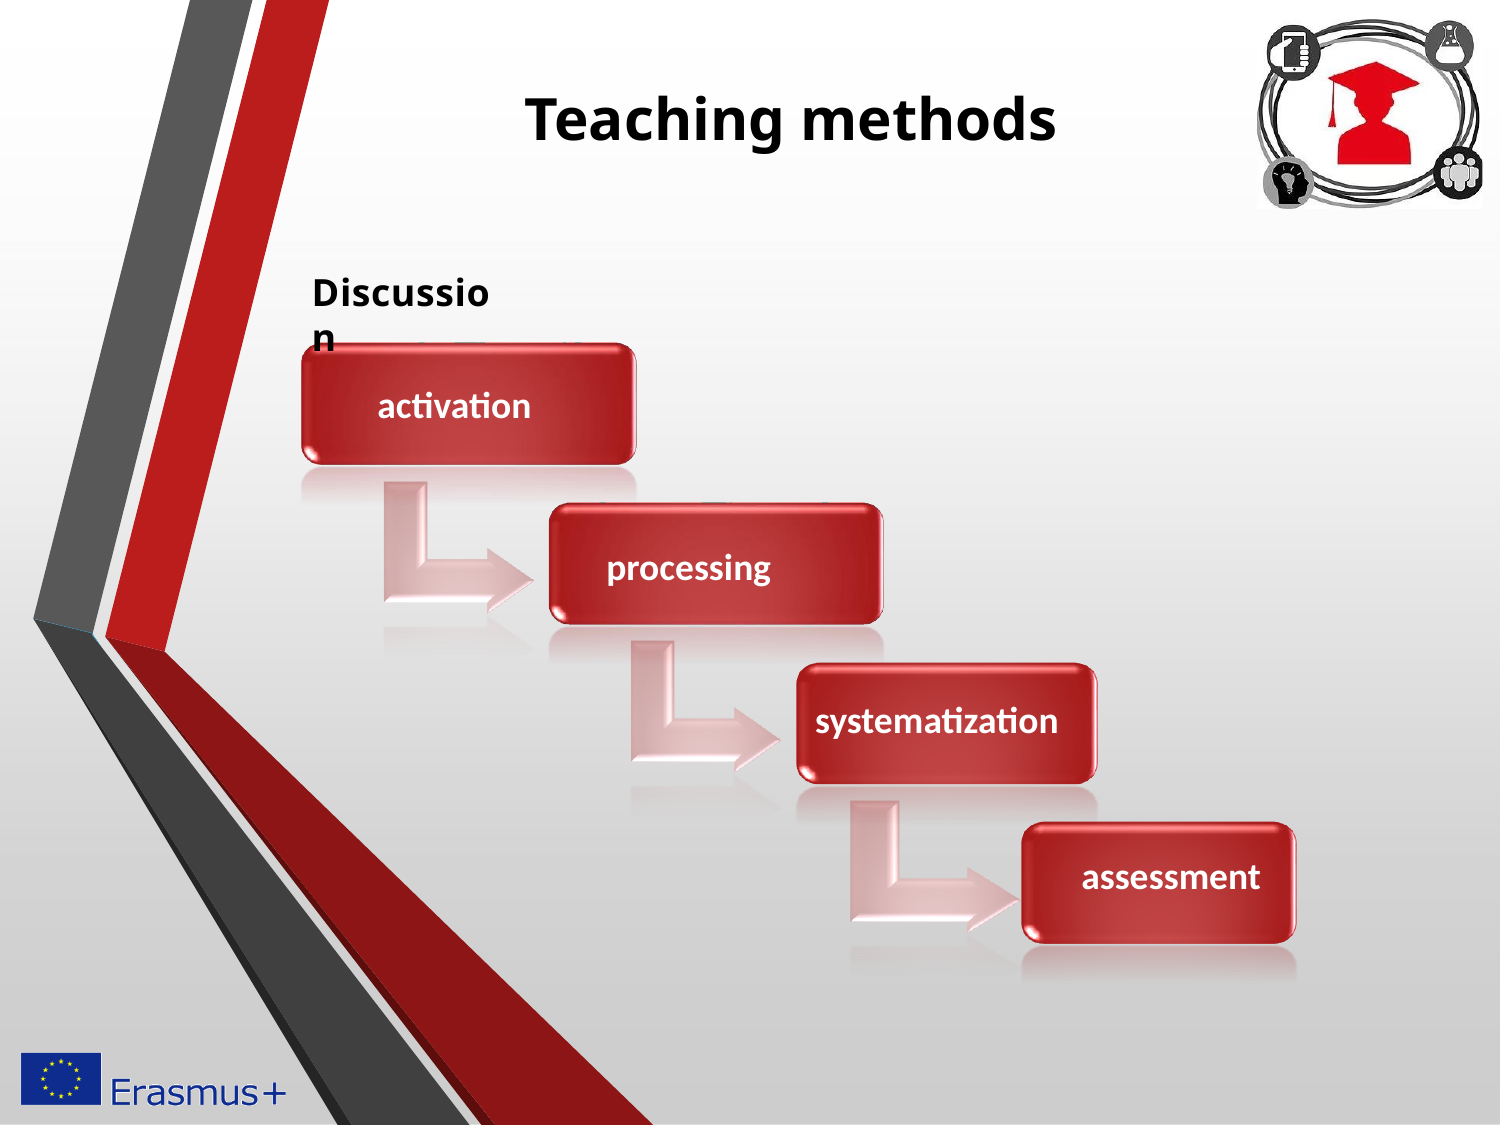

# Teaching methods
Discussion
activation
processing
systematization
assessment